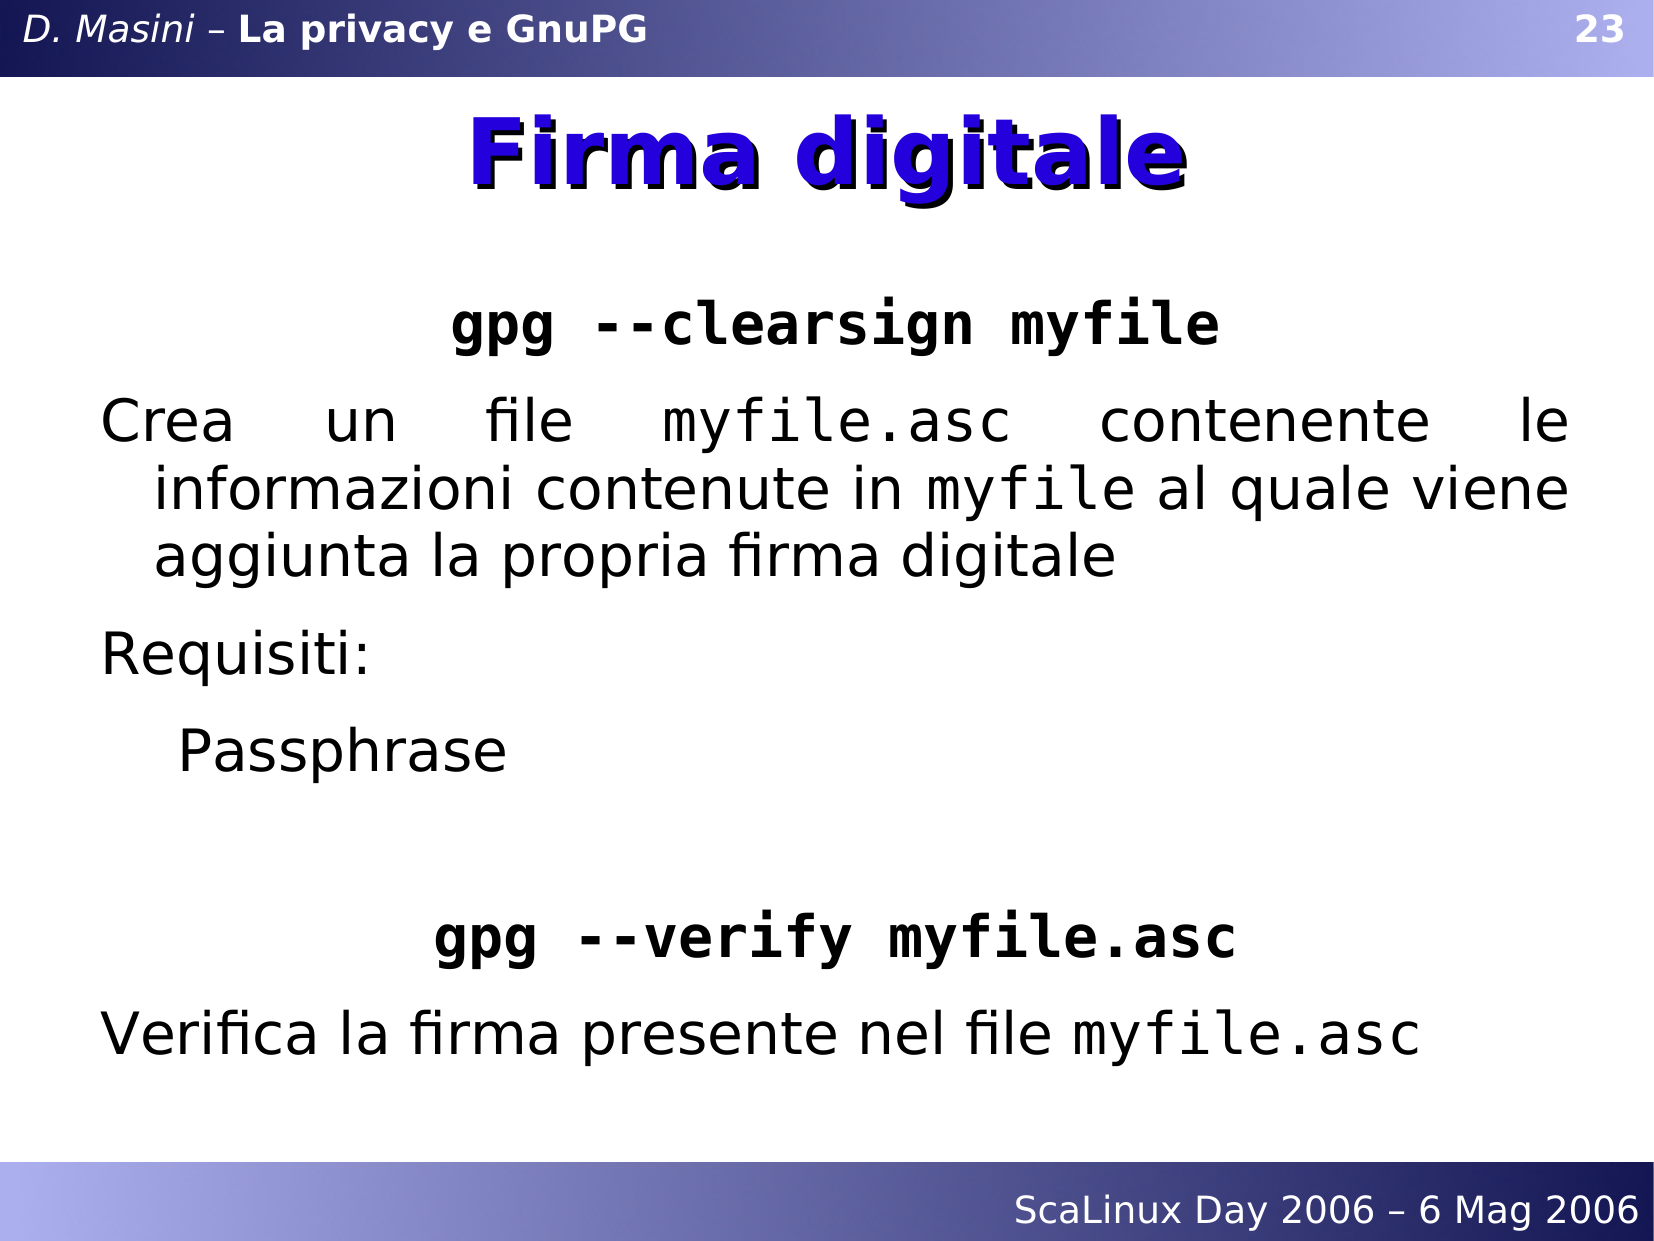

D. Masini – La privacy e GnuPG
# Firma digitale
gpg --clearsign myfile
Crea un file myfile.asc contenente le informazioni contenute in myfile al quale viene aggiunta la propria firma digitale
Requisiti:
Passphrase
gpg --verify myfile.asc
Verifica la firma presente nel file myfile.asc
ScaLinux Day 2006 – 6 Mag 2006